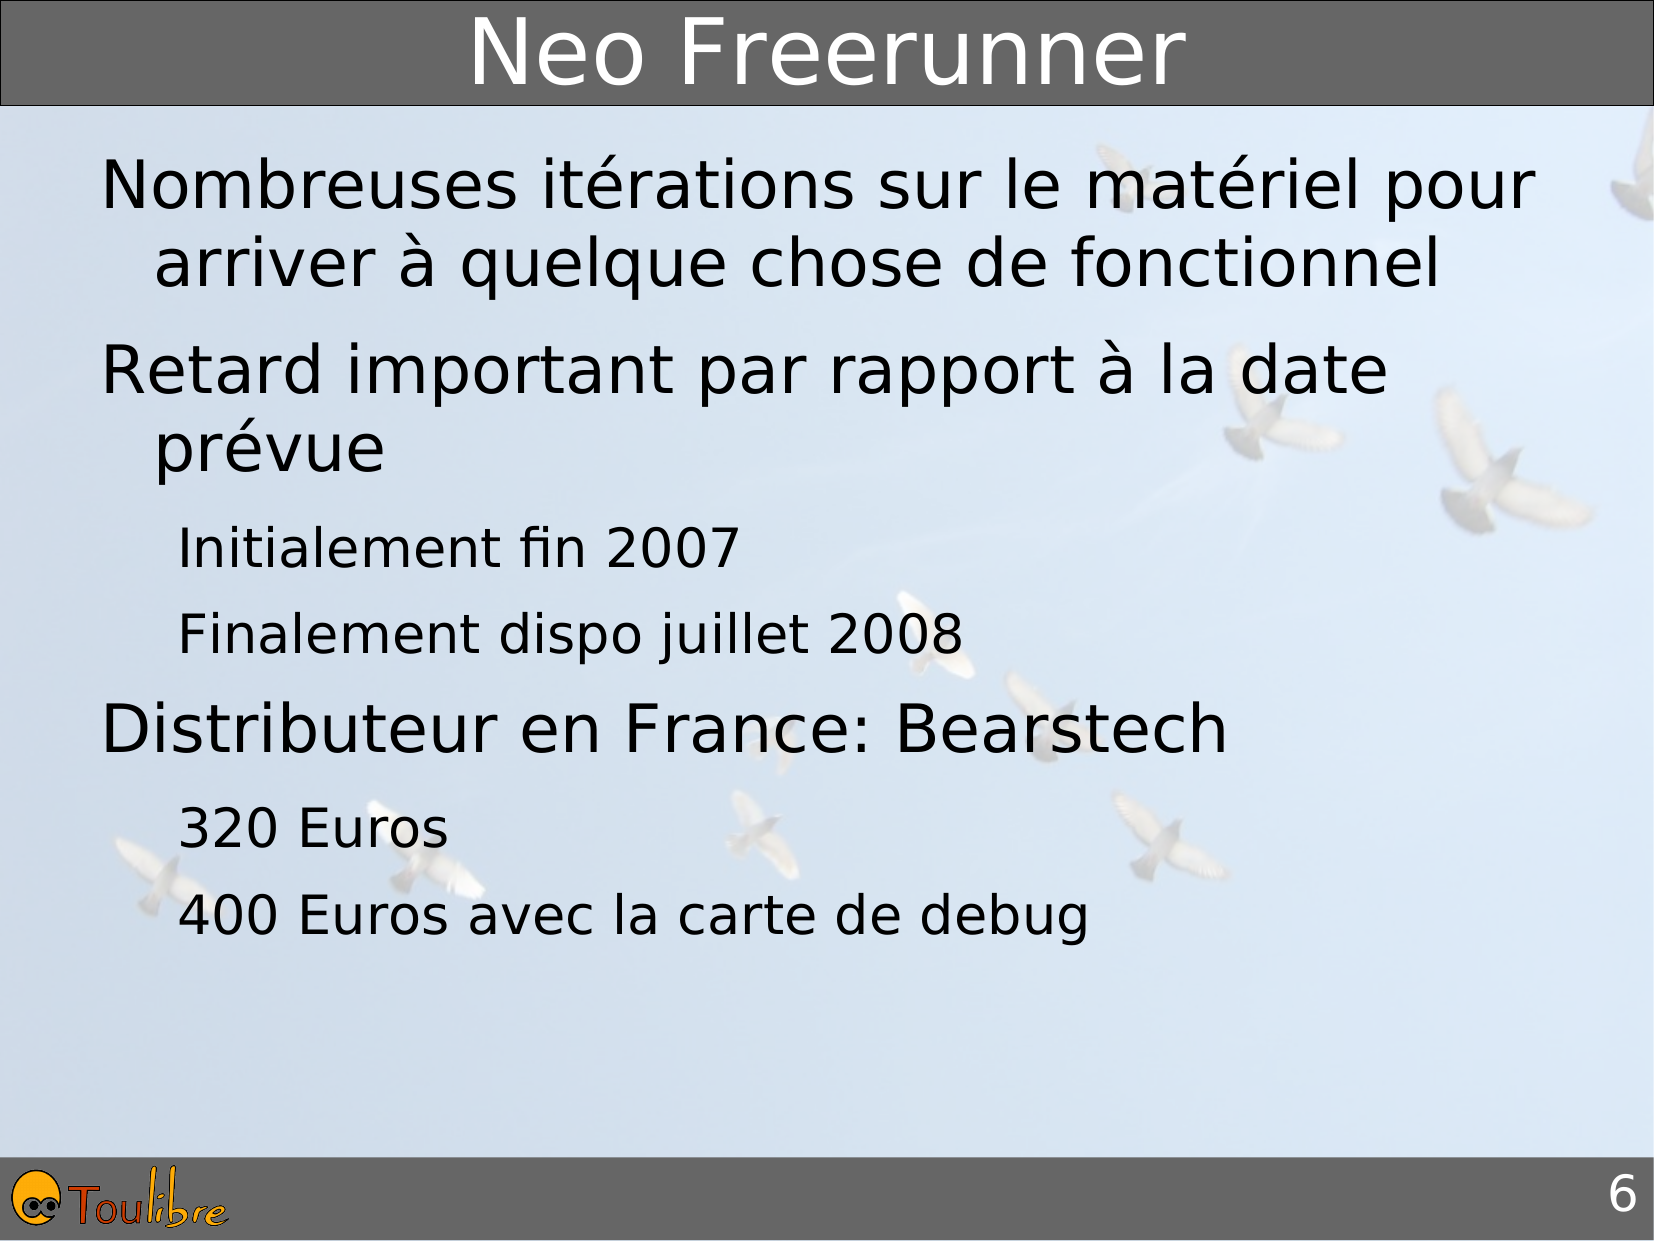

# Neo Freerunner
Nombreuses itérations sur le matériel pour arriver à quelque chose de fonctionnel
Retard important par rapport à la date prévue
Initialement fin 2007
Finalement dispo juillet 2008
Distributeur en France: Bearstech
320 Euros
400 Euros avec la carte de debug